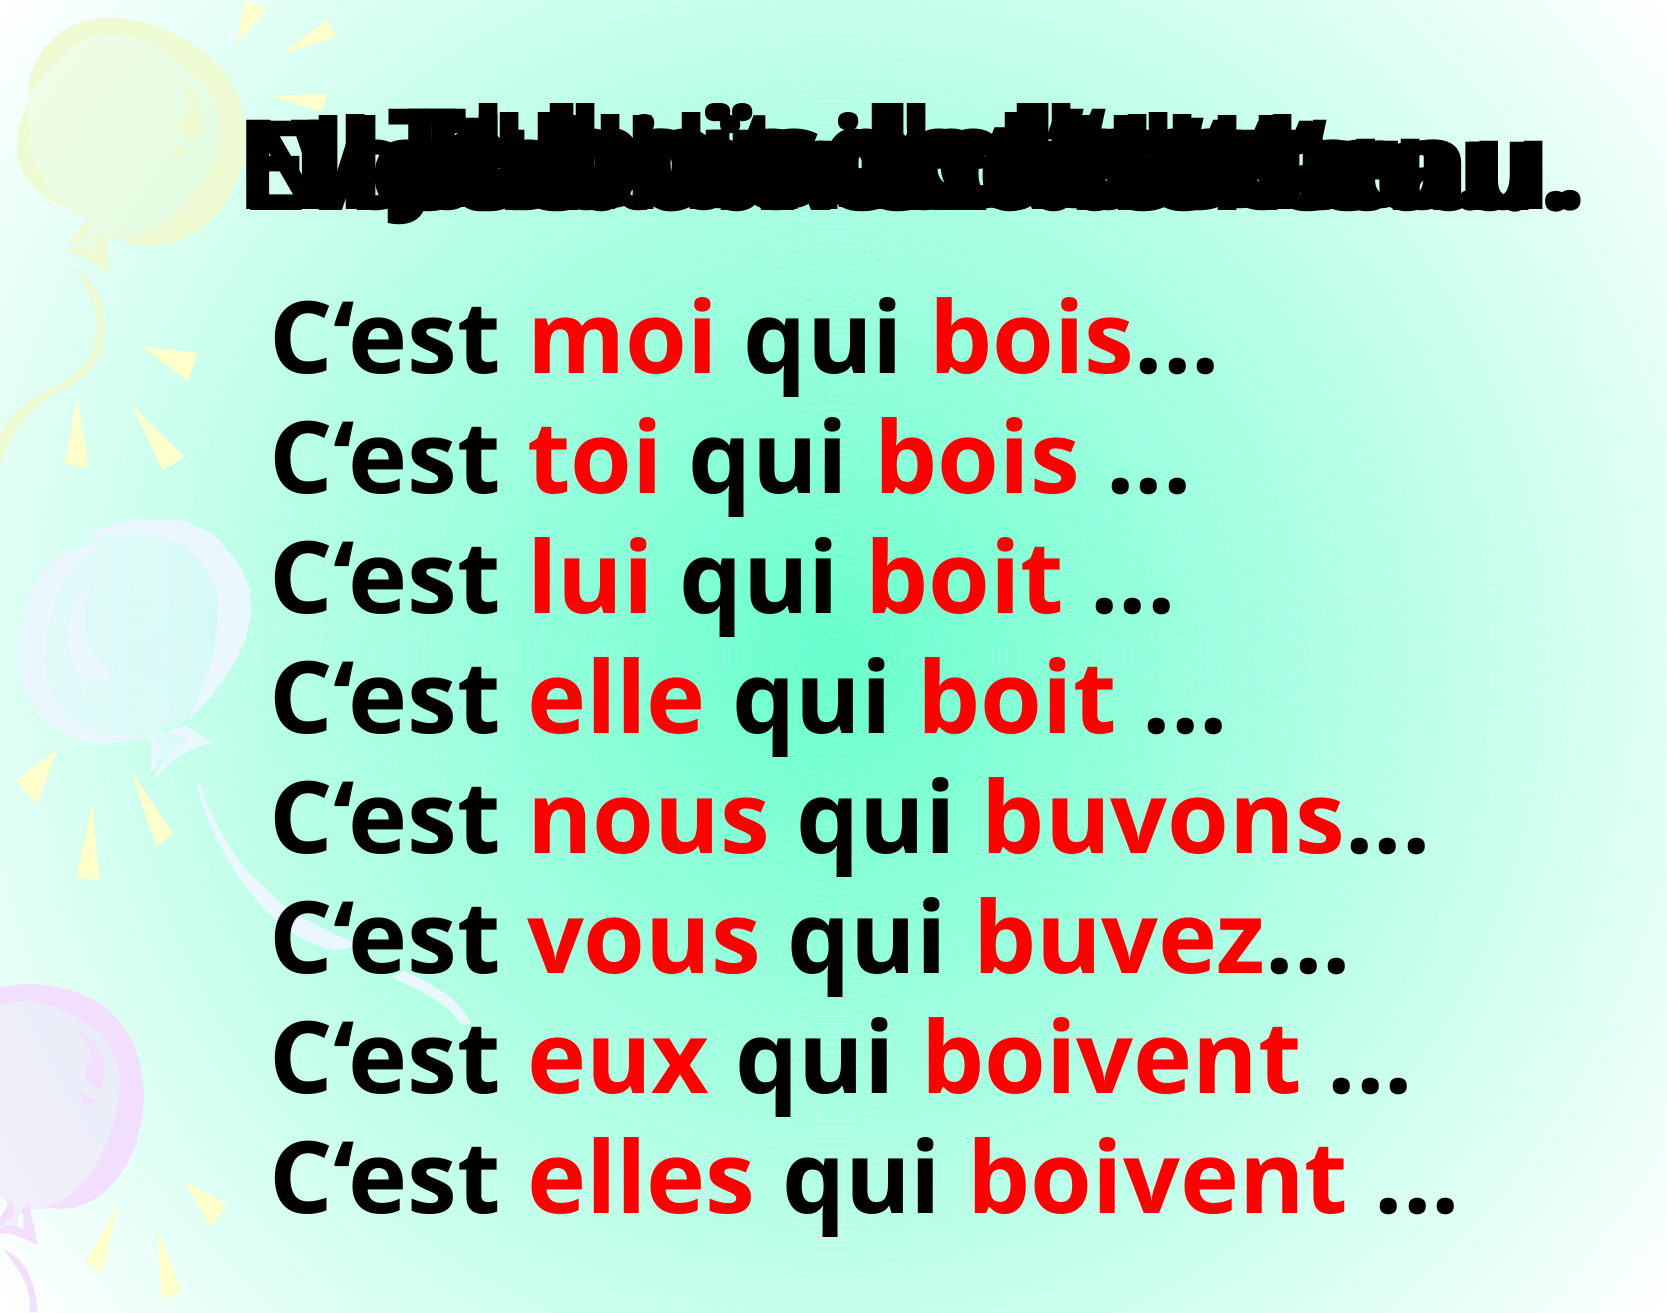

Tu bois de l‘eau.
Je bois de l‘eau.
Il boit de l‘eau.
Elle boit de l‘eau.
Ils boivent de l‘eau.
Nous buvons de l‘eau.
Elles boivent de l‘eau.
Vous buvez de l‘eau.
C‘est moi qui bois...
C‘est toi qui bois ...
C‘est lui qui boit ...
C‘est elle qui boit ...
C‘est nous qui buvons...
C‘est vous qui buvez...
C‘est eux qui boivent ...
C‘est elles qui boivent ...